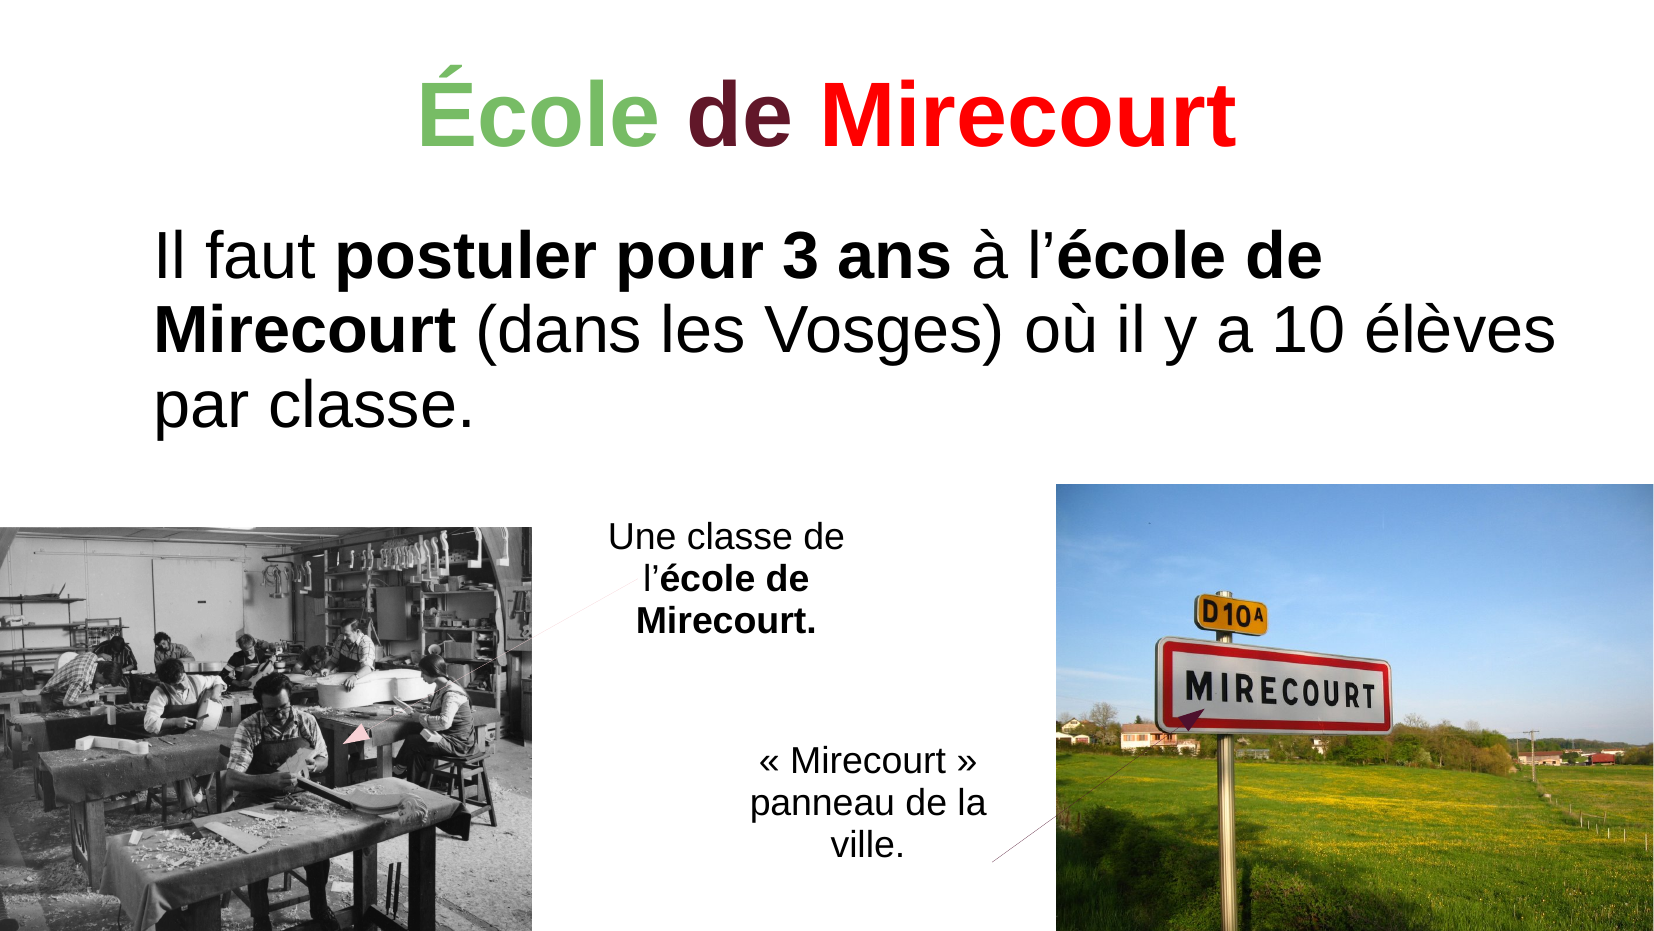

# École de Mirecourt
Il faut postuler pour 3 ans à l’école de Mirecourt (dans les Vosges) où il y a 10 élèves par classe.
Une classe de l’école de Mirecourt.
« Mirecourt » panneau de la ville.